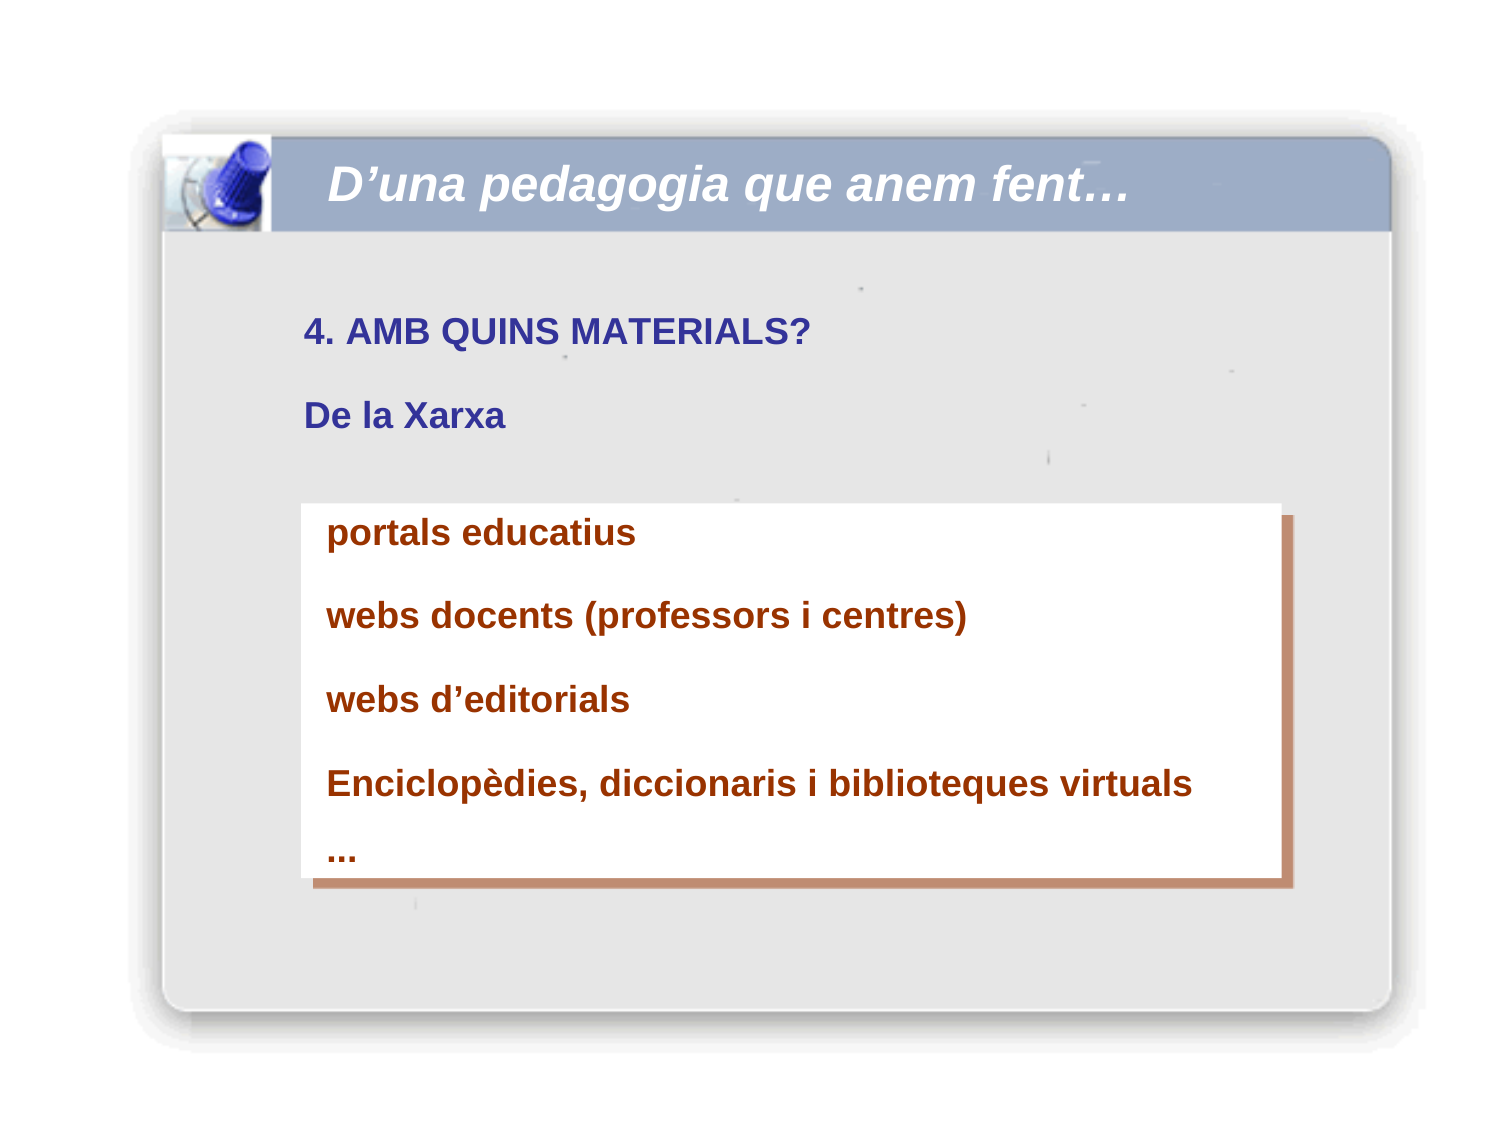

D’una pedagogia que anem fent…
4. AMB QUINS MATERIALS?
De la Xarxa
 portals educatius
 webs docents (professors i centres)
 webs d’editorials
 Enciclopèdies, diccionaris i biblioteques virtuals
 ...